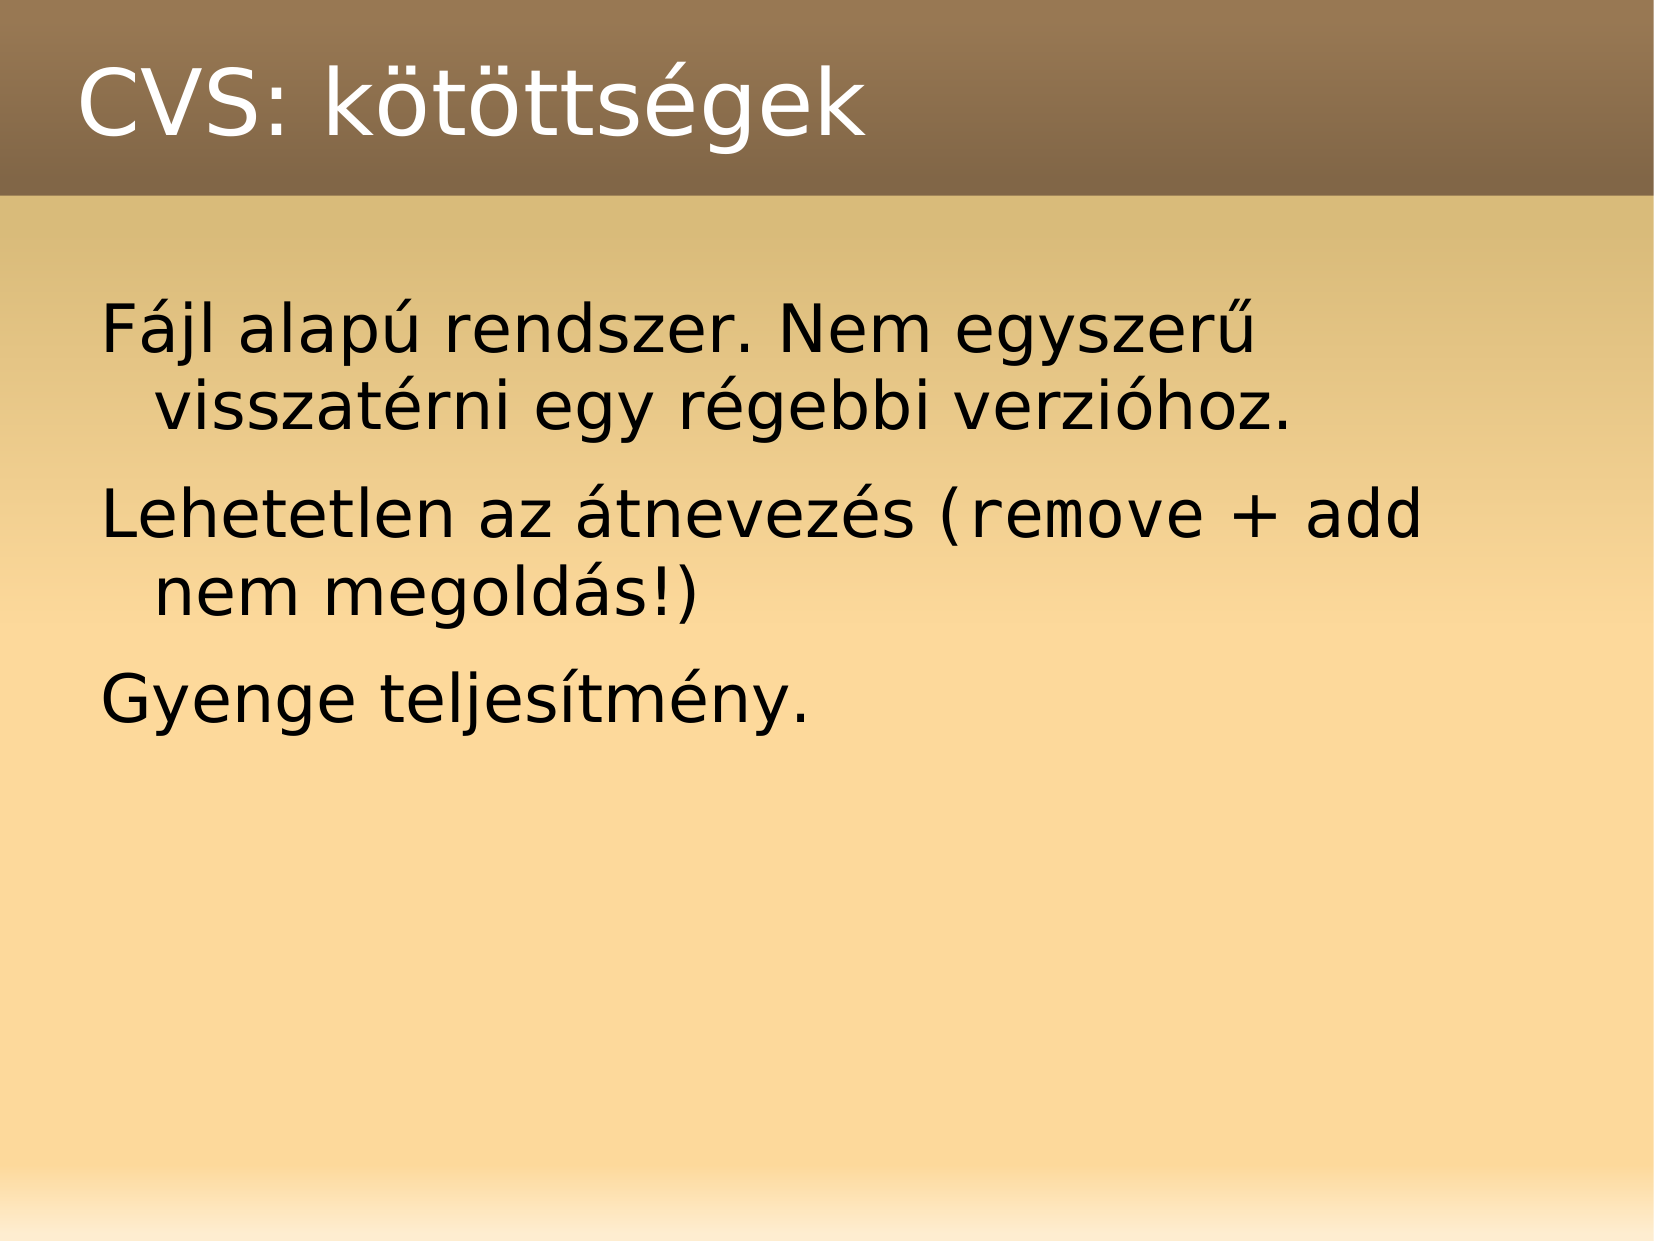

# CVS: kötöttségek
Fájl alapú rendszer. Nem egyszerű visszatérni egy régebbi verzióhoz.
Lehetetlen az átnevezés (remove + add nem megoldás!)
Gyenge teljesítmény.